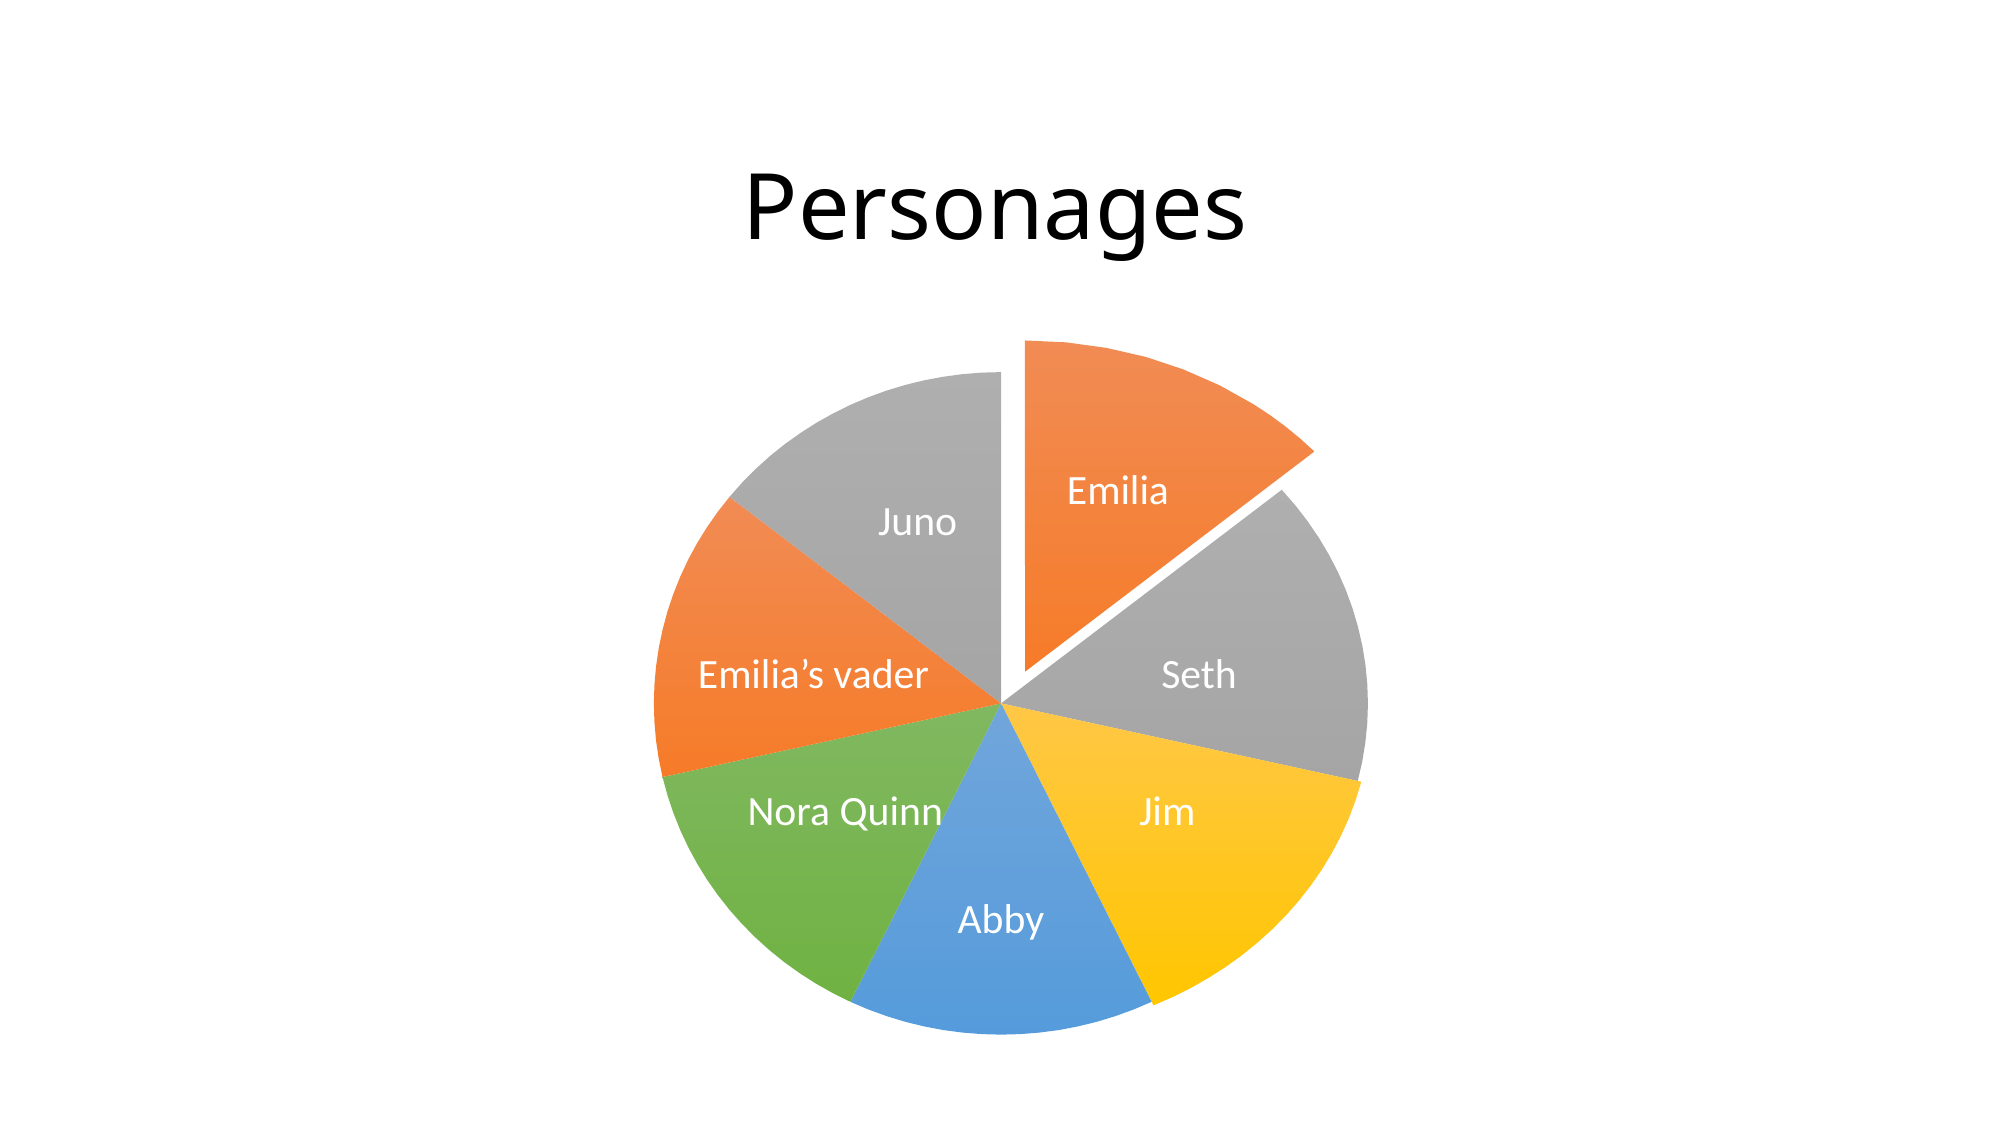

# Personages
Emilia
Seth
Jim
Abby
Nora Quinn
Emilia’s vader
Juno